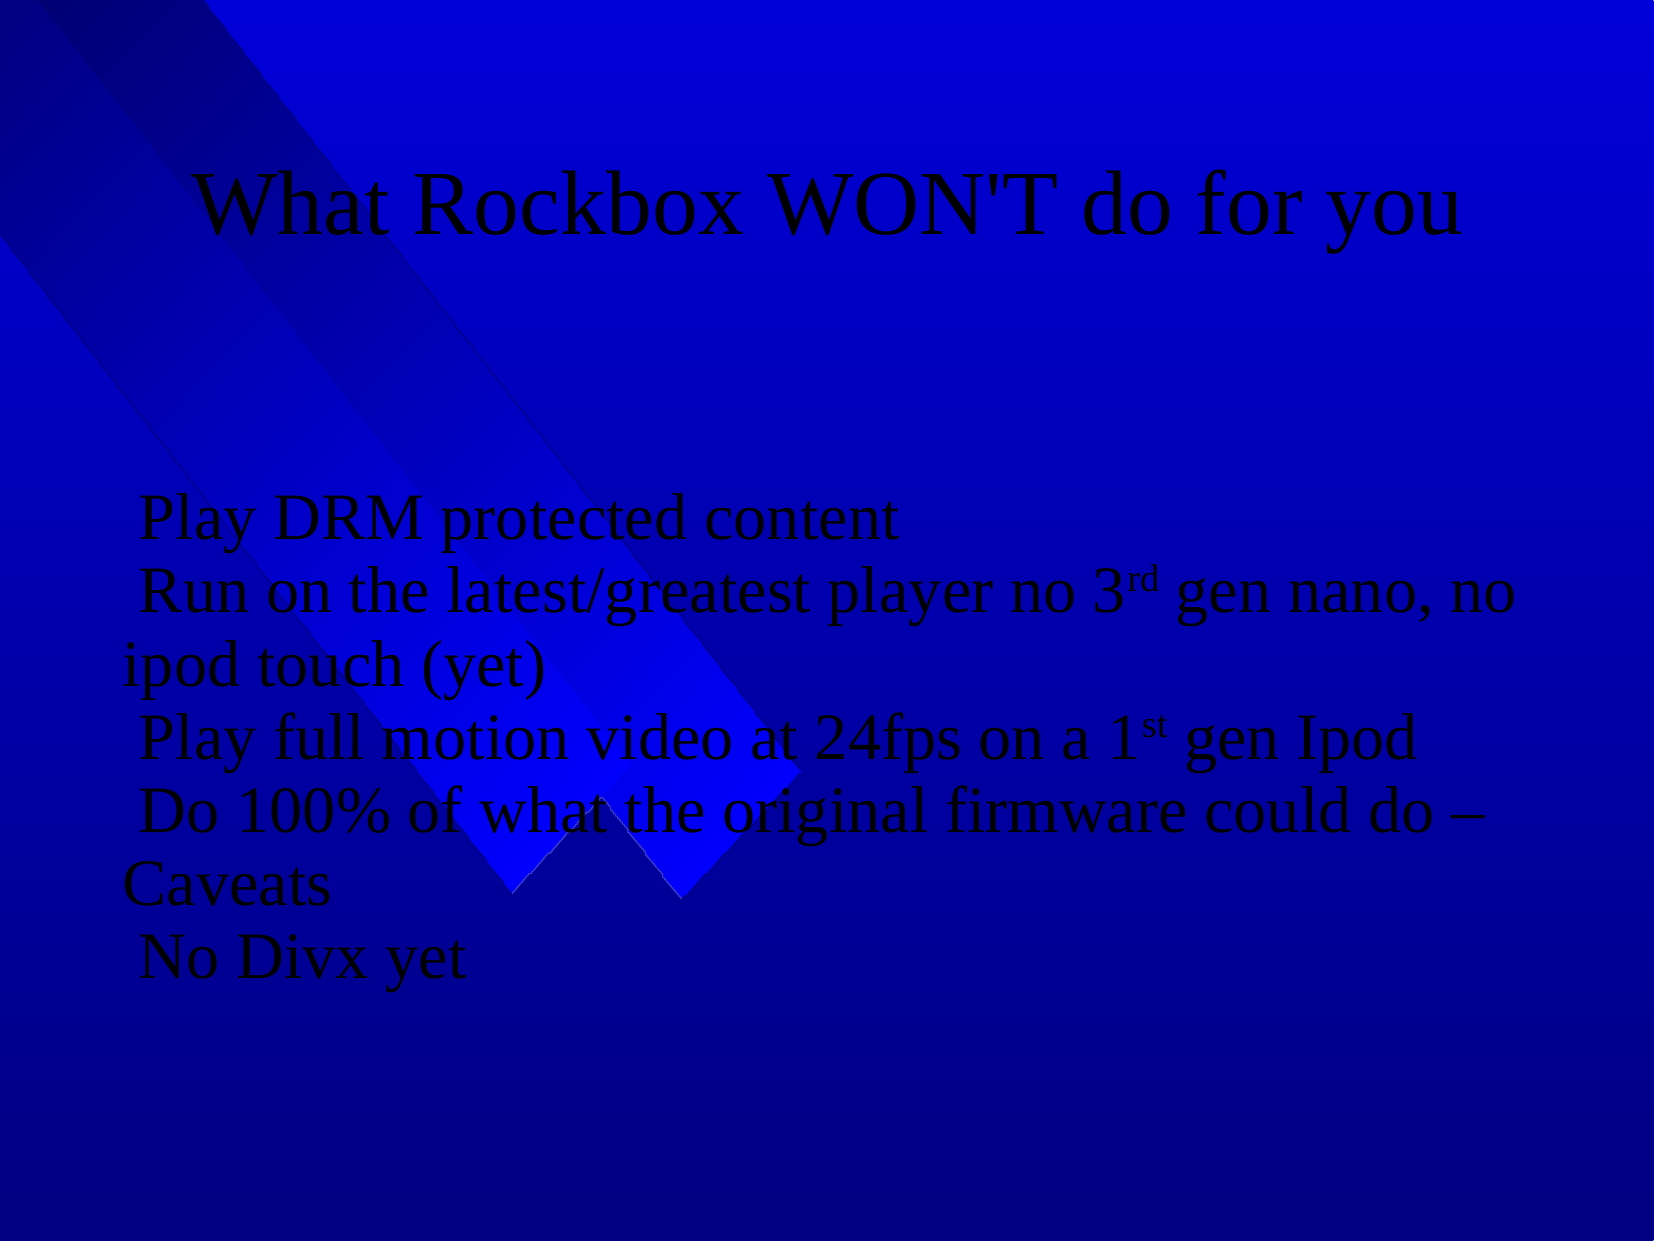

# What Rockbox WON'T do for you
 Play DRM protected content
 Run on the latest/greatest player no 3rd gen nano, no ipod touch (yet)
 Play full motion video at 24fps on a 1st gen Ipod
 Do 100% of what the original firmware could do – Caveats
 No Divx yet